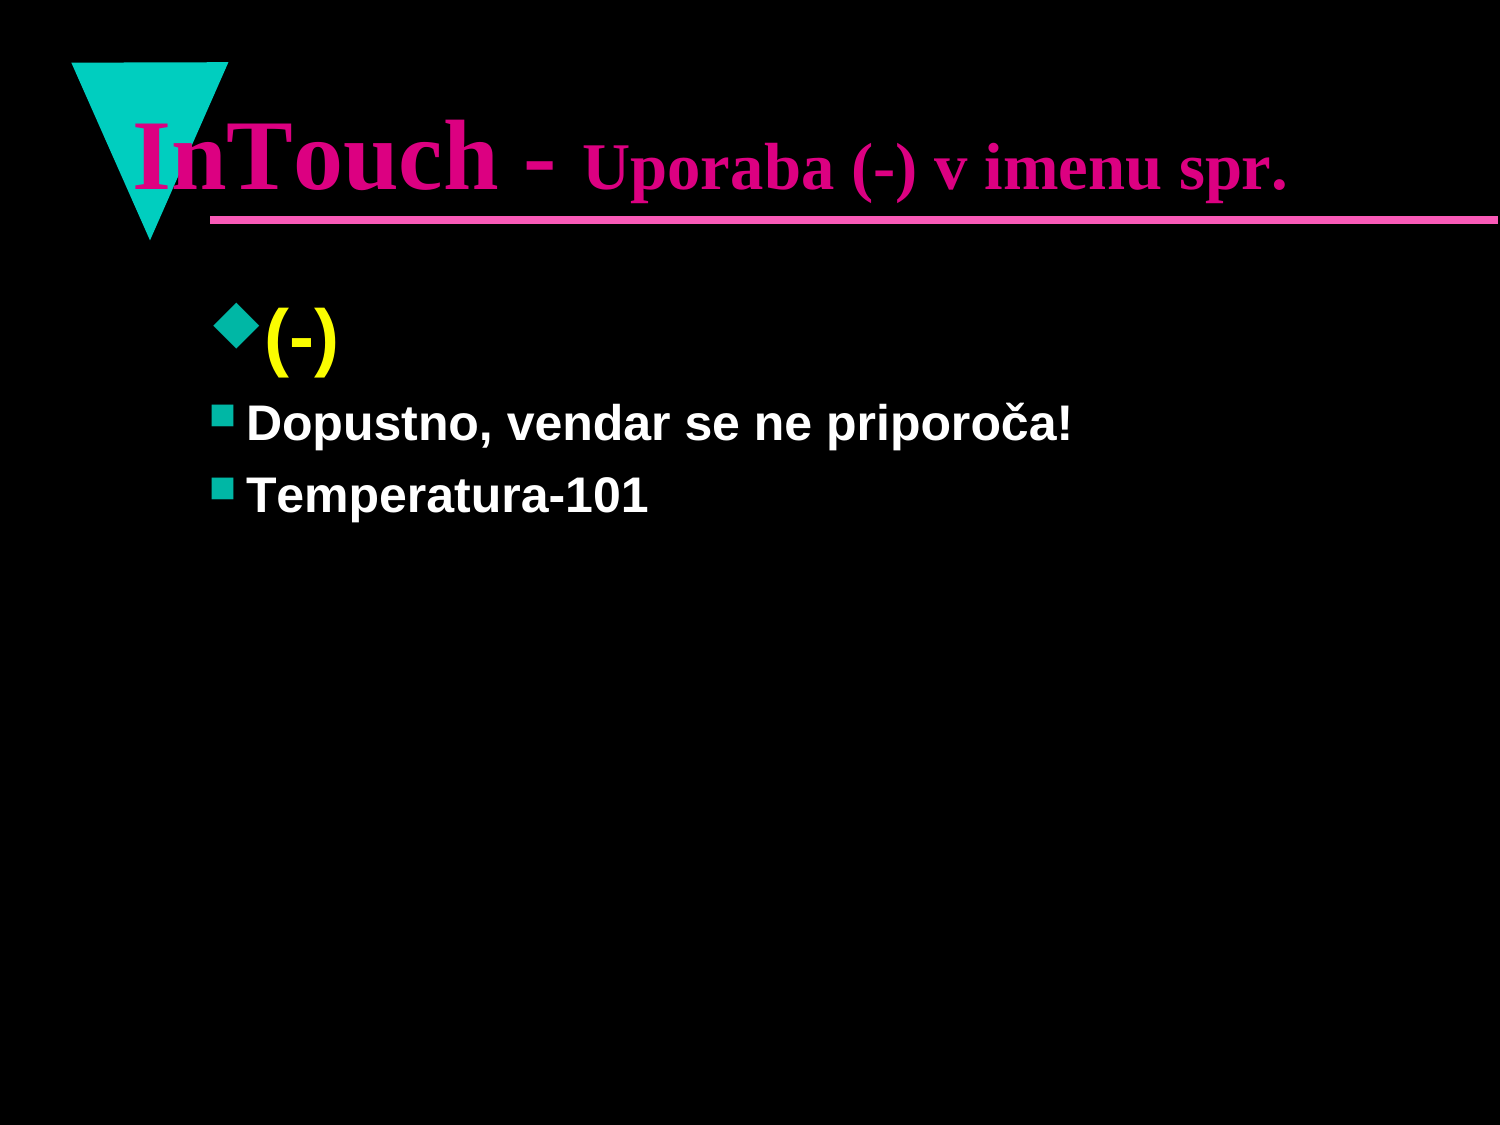

# InTouch - Uporaba (-) v imenu spr.
(-)
Dopustno, vendar se ne priporoča!
Temperatura-101
Slovar spremenljivk
29